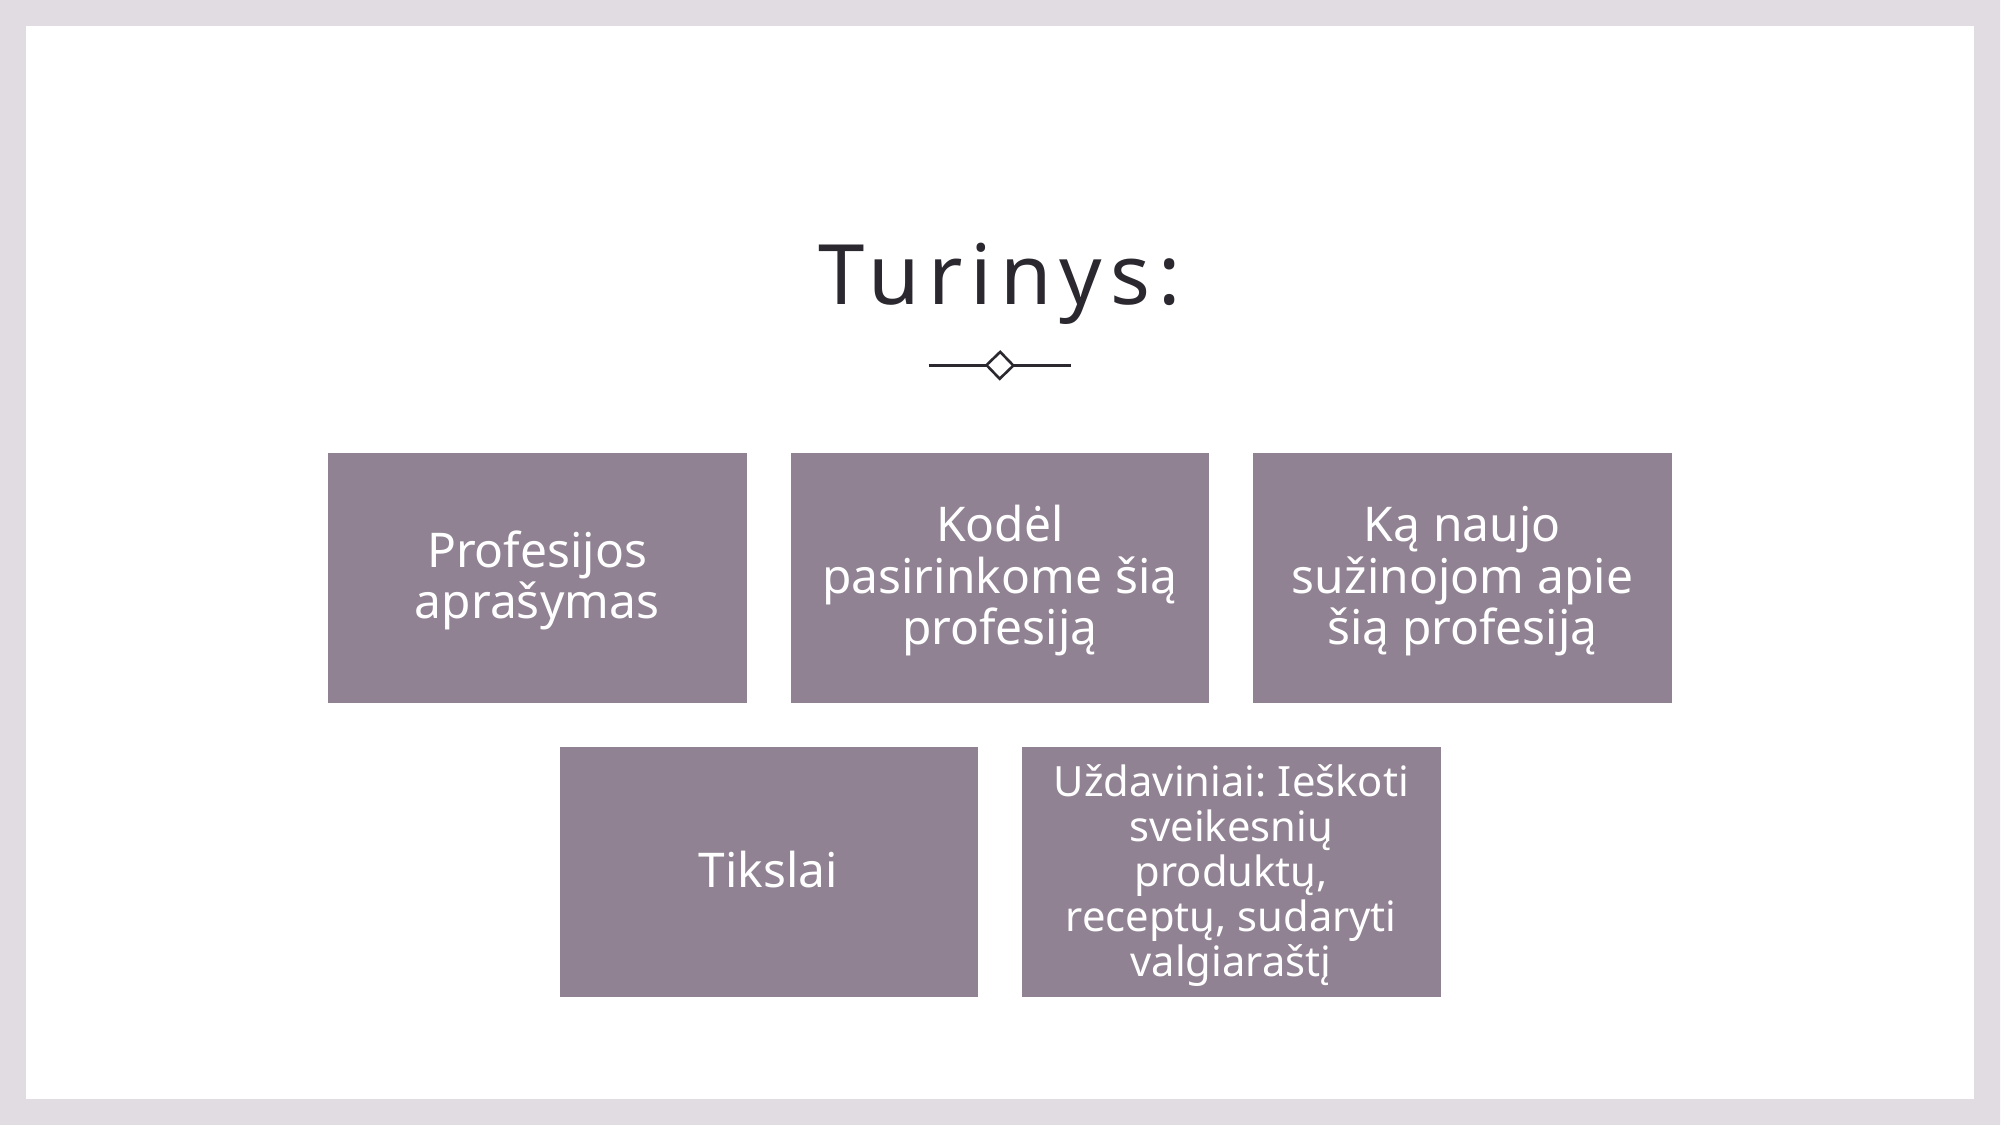

# Turinys:
Profesijos aprašymas
Kodėl pasirinkome šią profesiją
Ką naujo sužinojom apie šią profesiją
Tikslai
Uždaviniai: Ieškoti sveikesnių produktų, receptų, sudaryti valgiaraštį